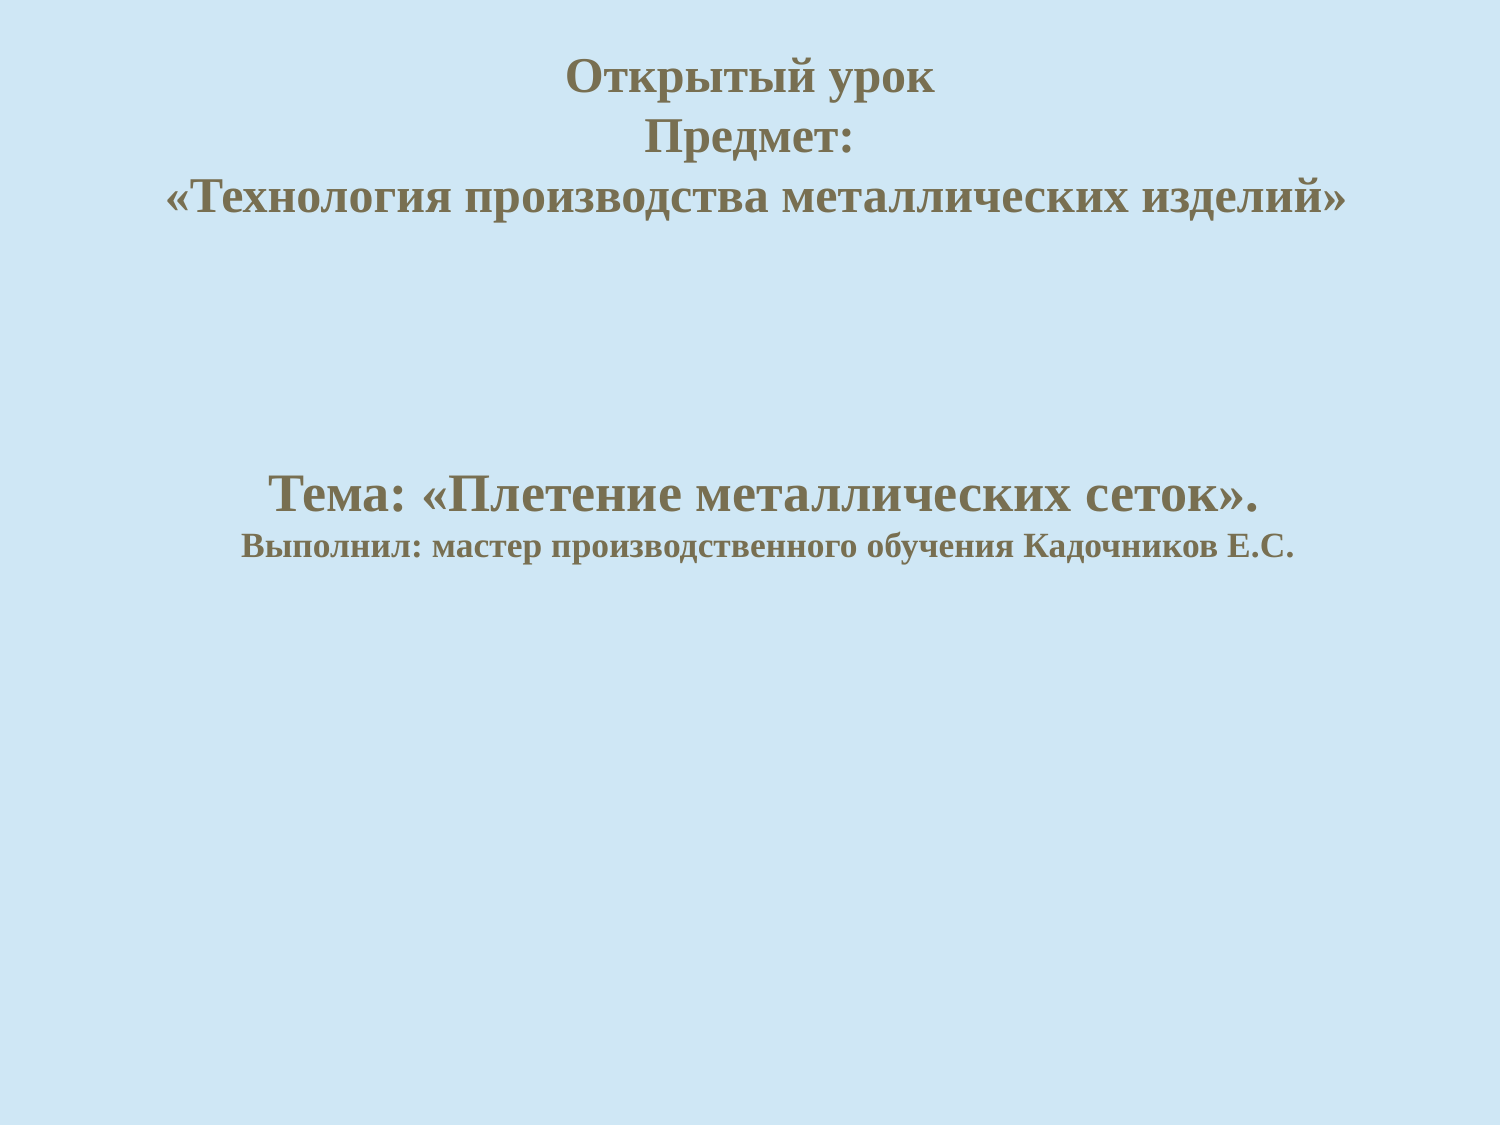

# Открытый урок Предмет: «Технология производства металлических изделий»
Тема: «Плетение металлических сеток».
 Выполнил: мастер производственного обучения Кадочников Е.С.